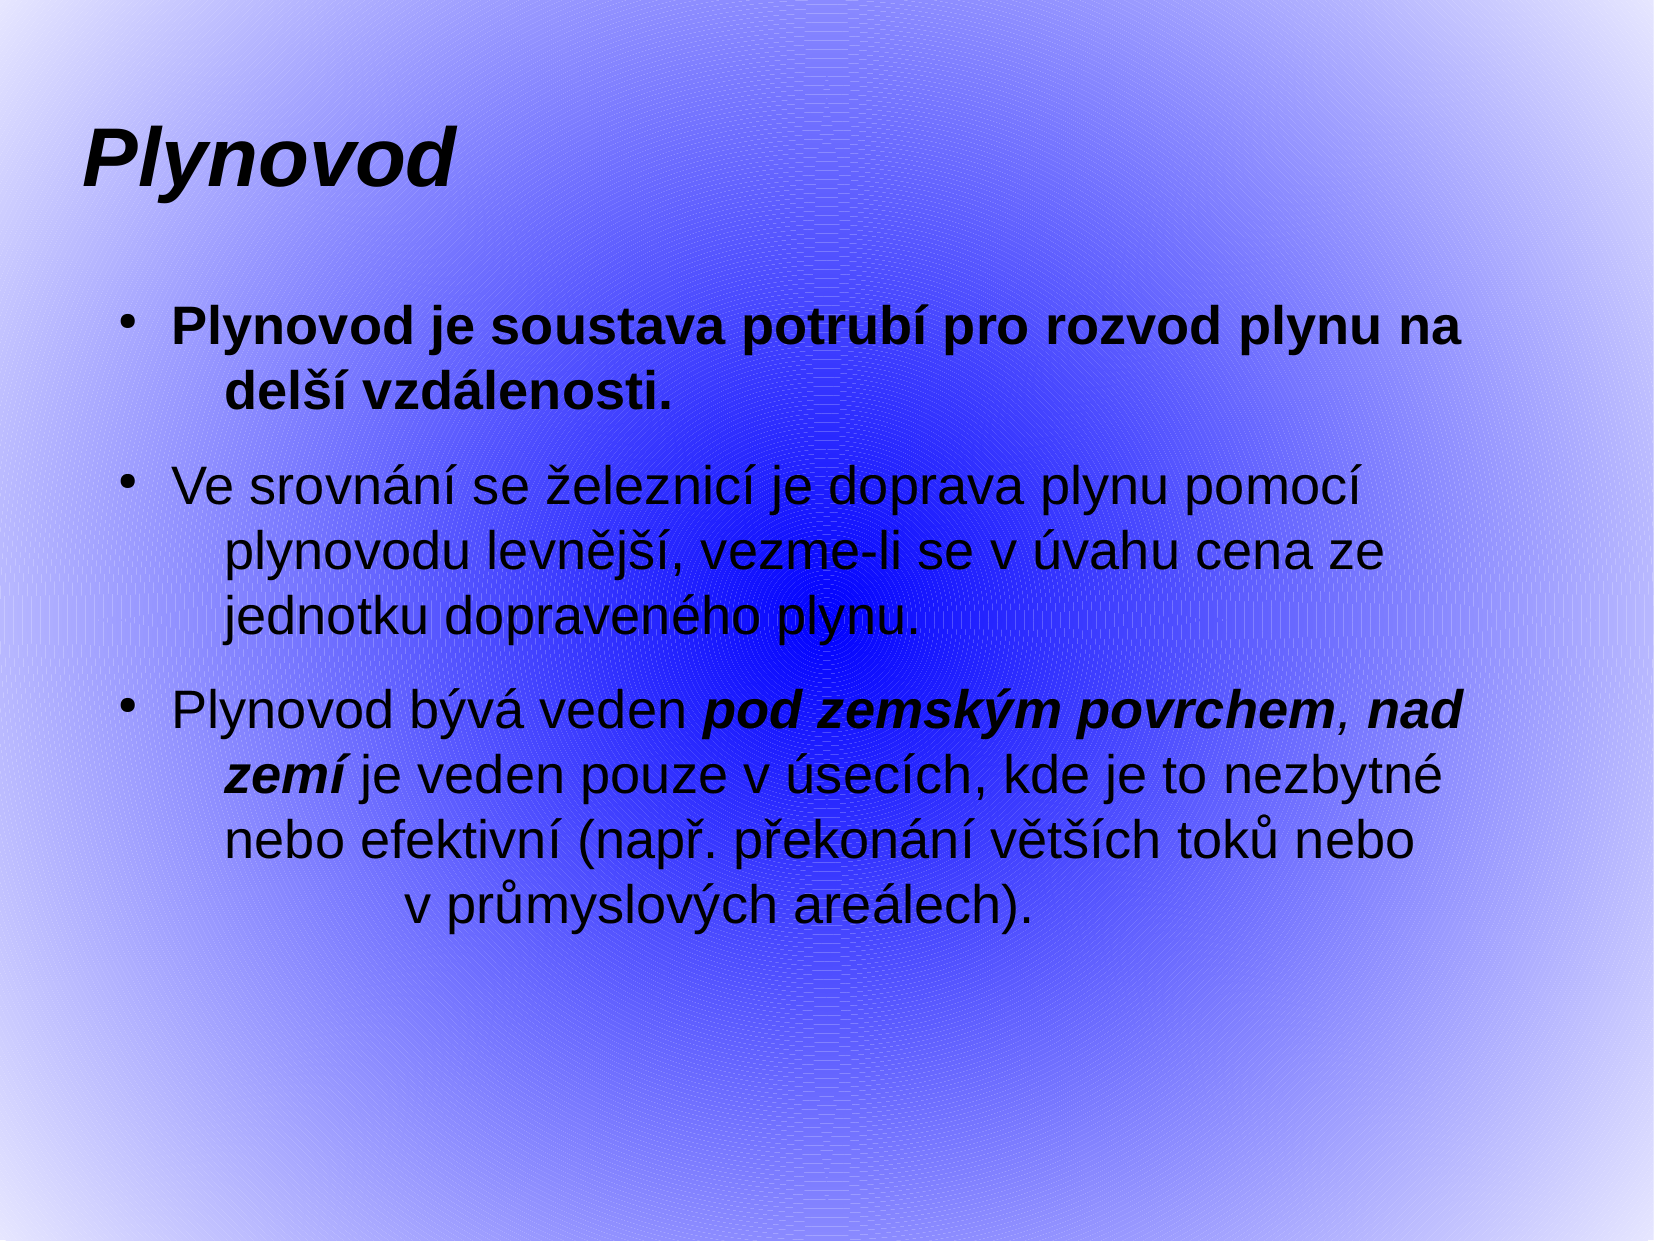

# Plynovod
Plynovod je soustava potrubí pro rozvod plynu na delší vzdálenosti.
Ve srovnání se železnicí je doprava plynu pomocí plynovodu levnější, vezme-li se v úvahu cena ze jednotku dopraveného plynu.
Plynovod bývá veden pod zemským povrchem, nad zemí je veden pouze v úsecích, kde je to nezbytné nebo efektivní (např. překonání větších toků nebo v průmyslových areálech).